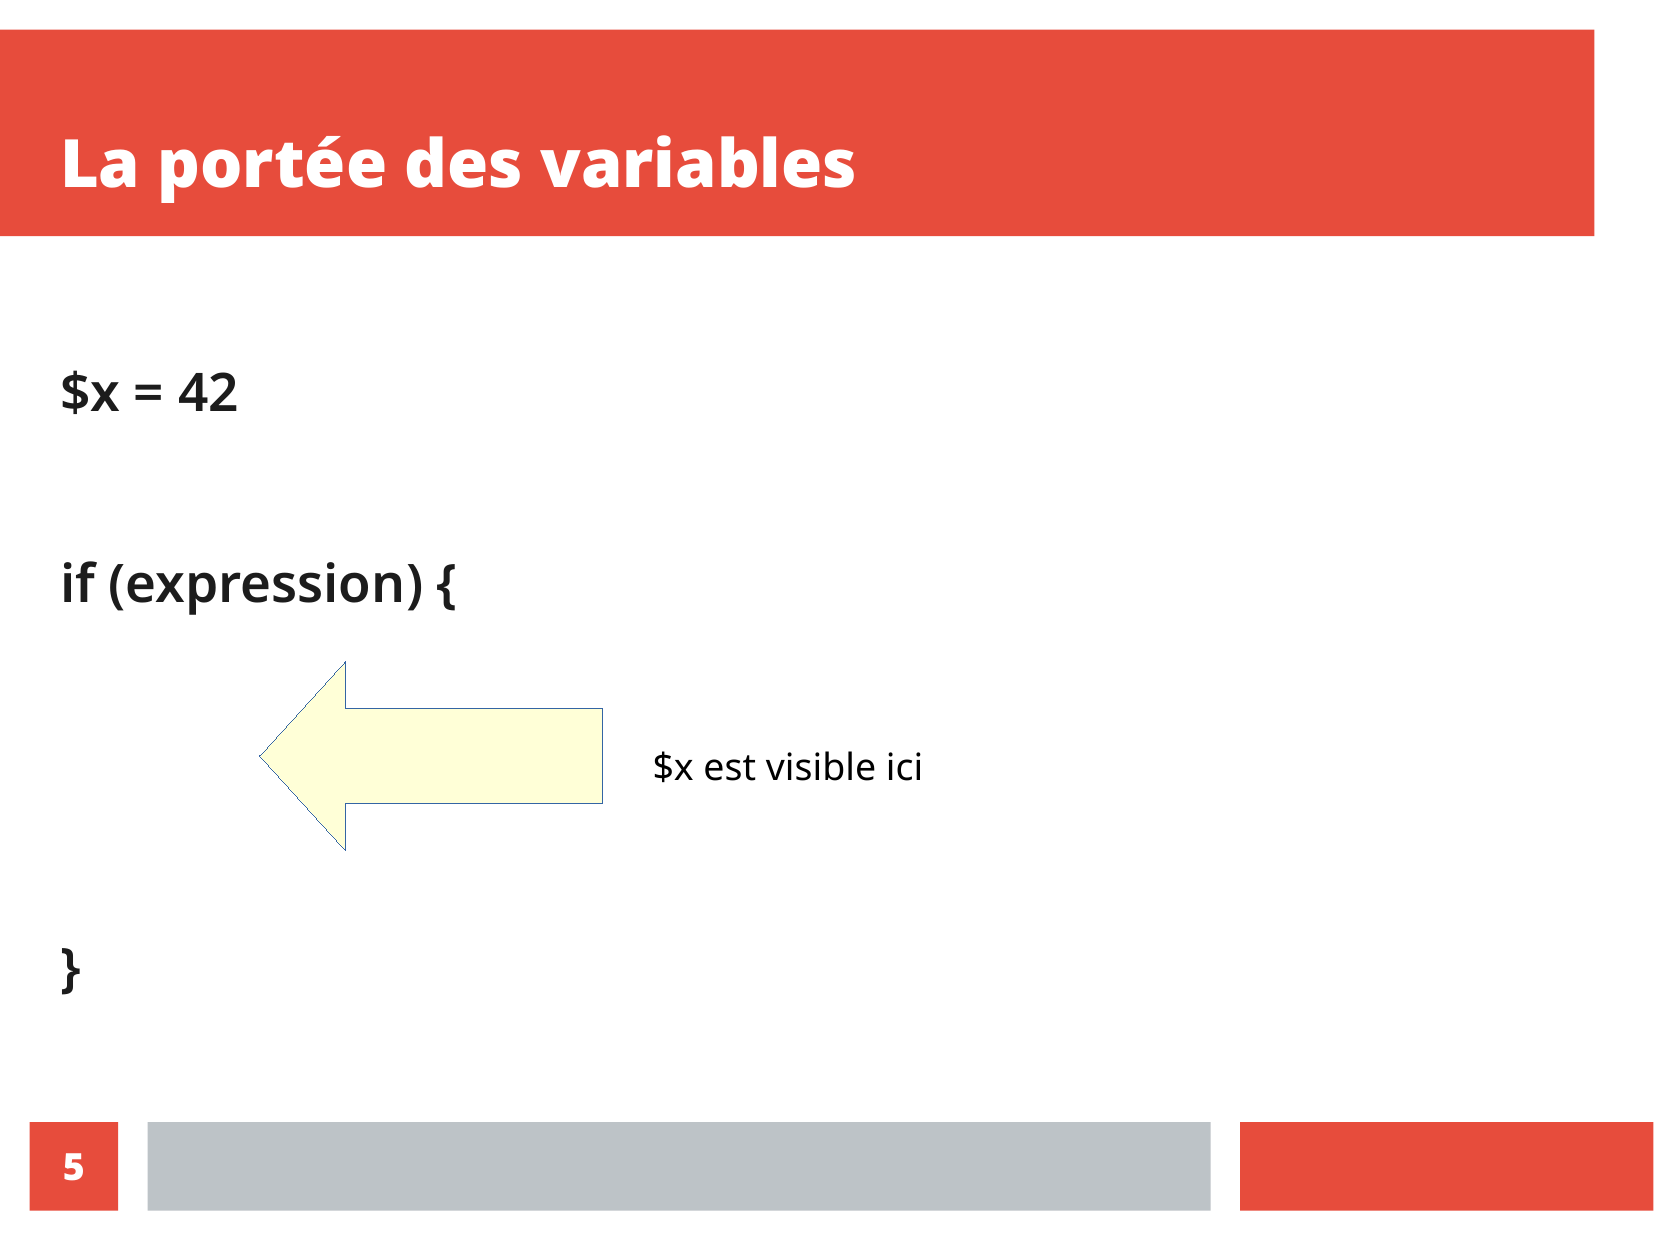

# La portée des variables
$x = 42
if (expression) {
}
$x est visible ici
5